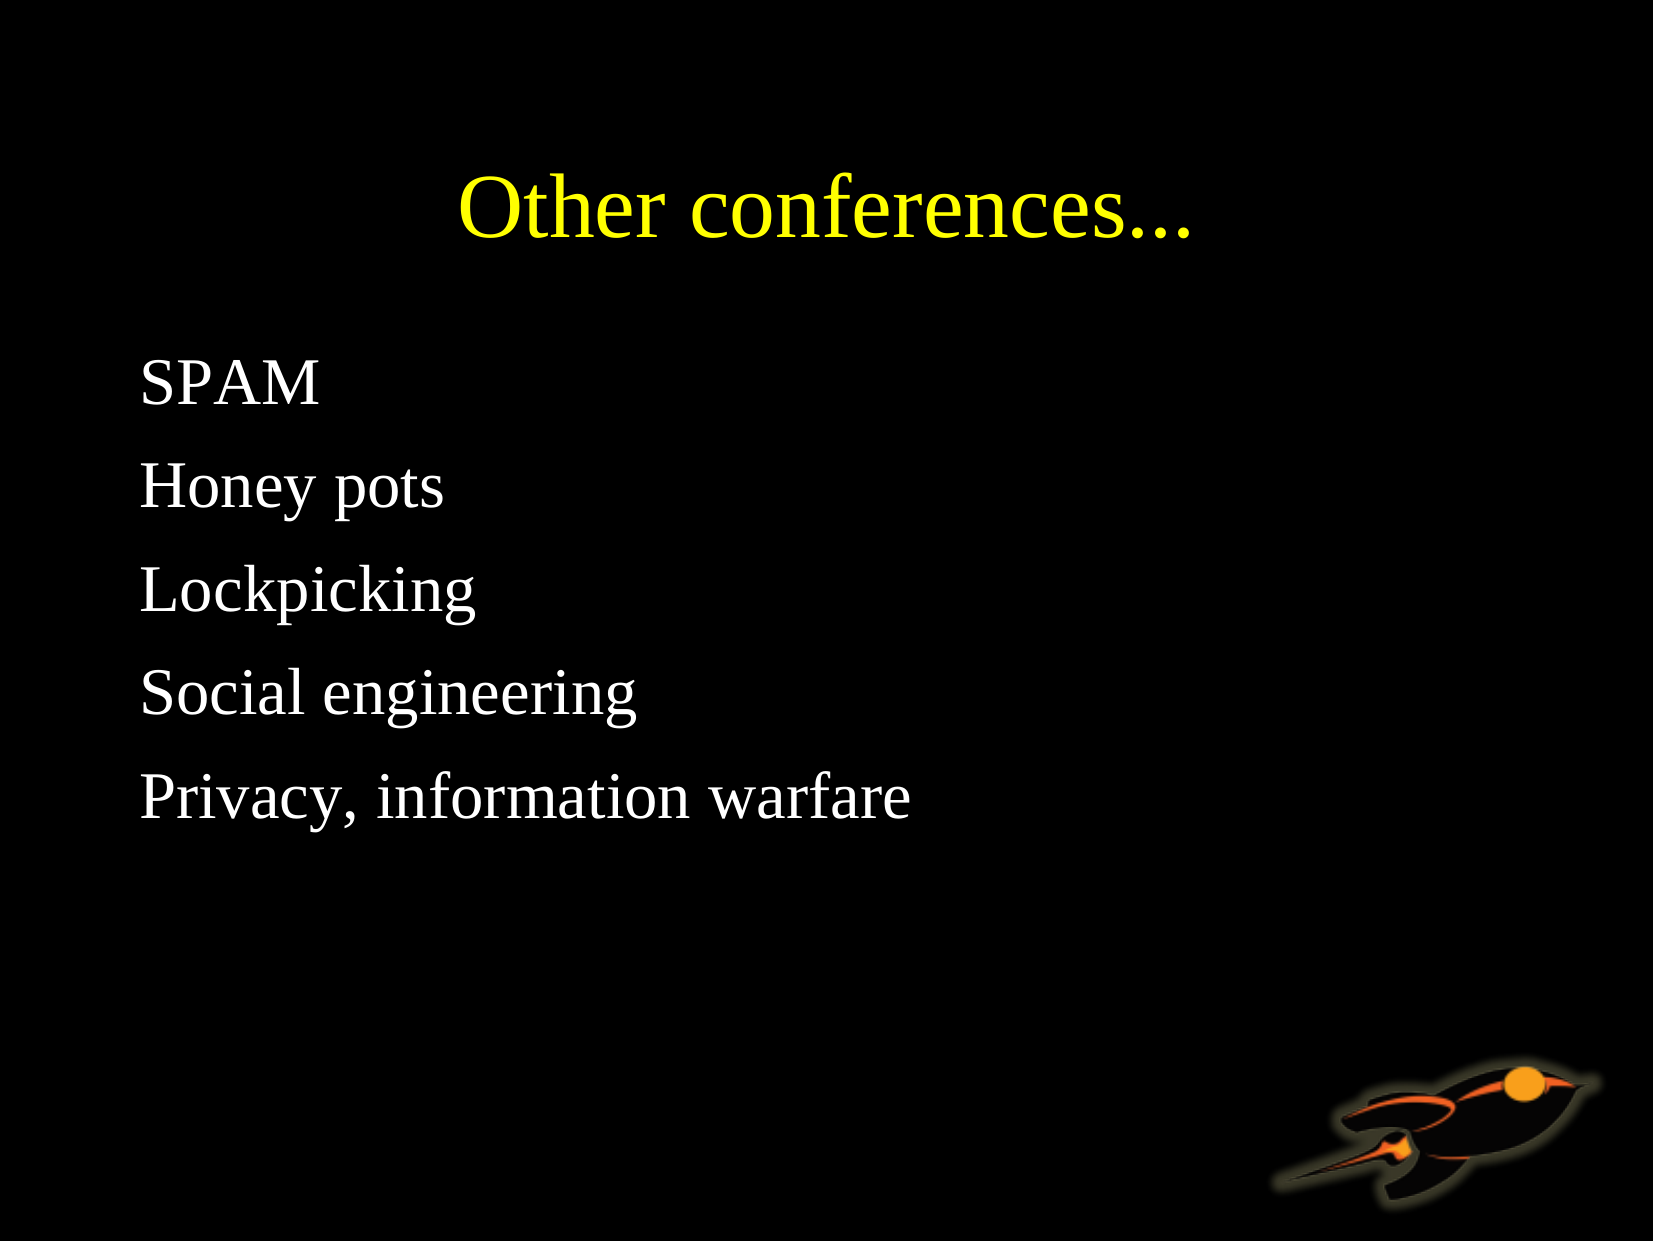

# Other conferences...
SPAM
Honey pots
Lockpicking
Social engineering
Privacy, information warfare